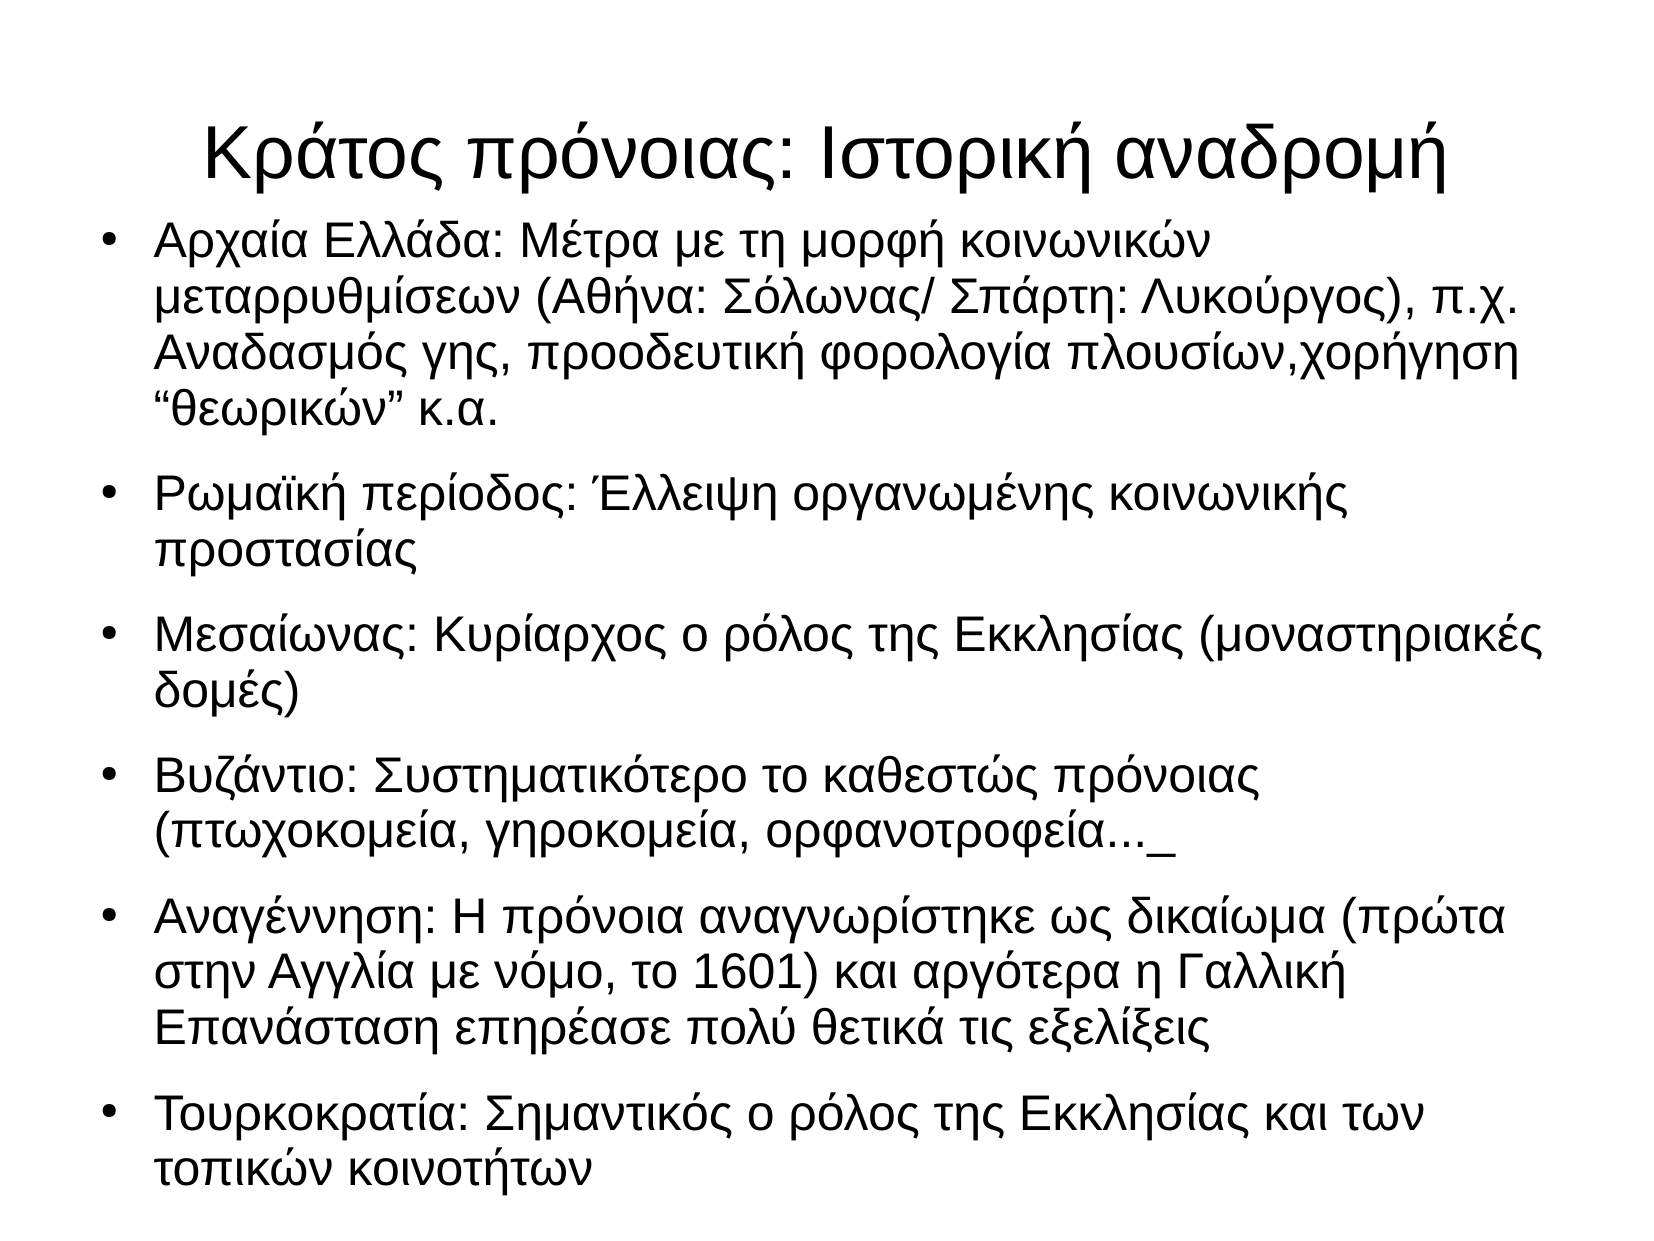

# Κράτος πρόνοιας: Ιστορική αναδρομή
Αρχαία Ελλάδα: Μέτρα με τη μορφή κοινωνικών μεταρρυθμίσεων (Αθήνα: Σόλωνας/ Σπάρτη: Λυκούργος), π.χ. Αναδασμός γης, προοδευτική φορολογία πλουσίων,χορήγηση “θεωρικών” κ.α.
Ρωμαϊκή περίοδος: Έλλειψη οργανωμένης κοινωνικής προστασίας
Μεσαίωνας: Κυρίαρχος ο ρόλος της Εκκλησίας (μοναστηριακές δομές)
Βυζάντιο: Συστηματικότερο το καθεστώς πρόνοιας (πτωχοκομεία, γηροκομεία, ορφανοτροφεία..._
Αναγέννηση: Η πρόνοια αναγνωρίστηκε ως δικαίωμα (πρώτα στην Αγγλία με νόμο, το 1601) και αργότερα η Γαλλική Επανάσταση επηρέασε πολύ θετικά τις εξελίξεις
Τουρκοκρατία: Σημαντικός ο ρόλος της Εκκλησίας και των τοπικών κοινοτήτων